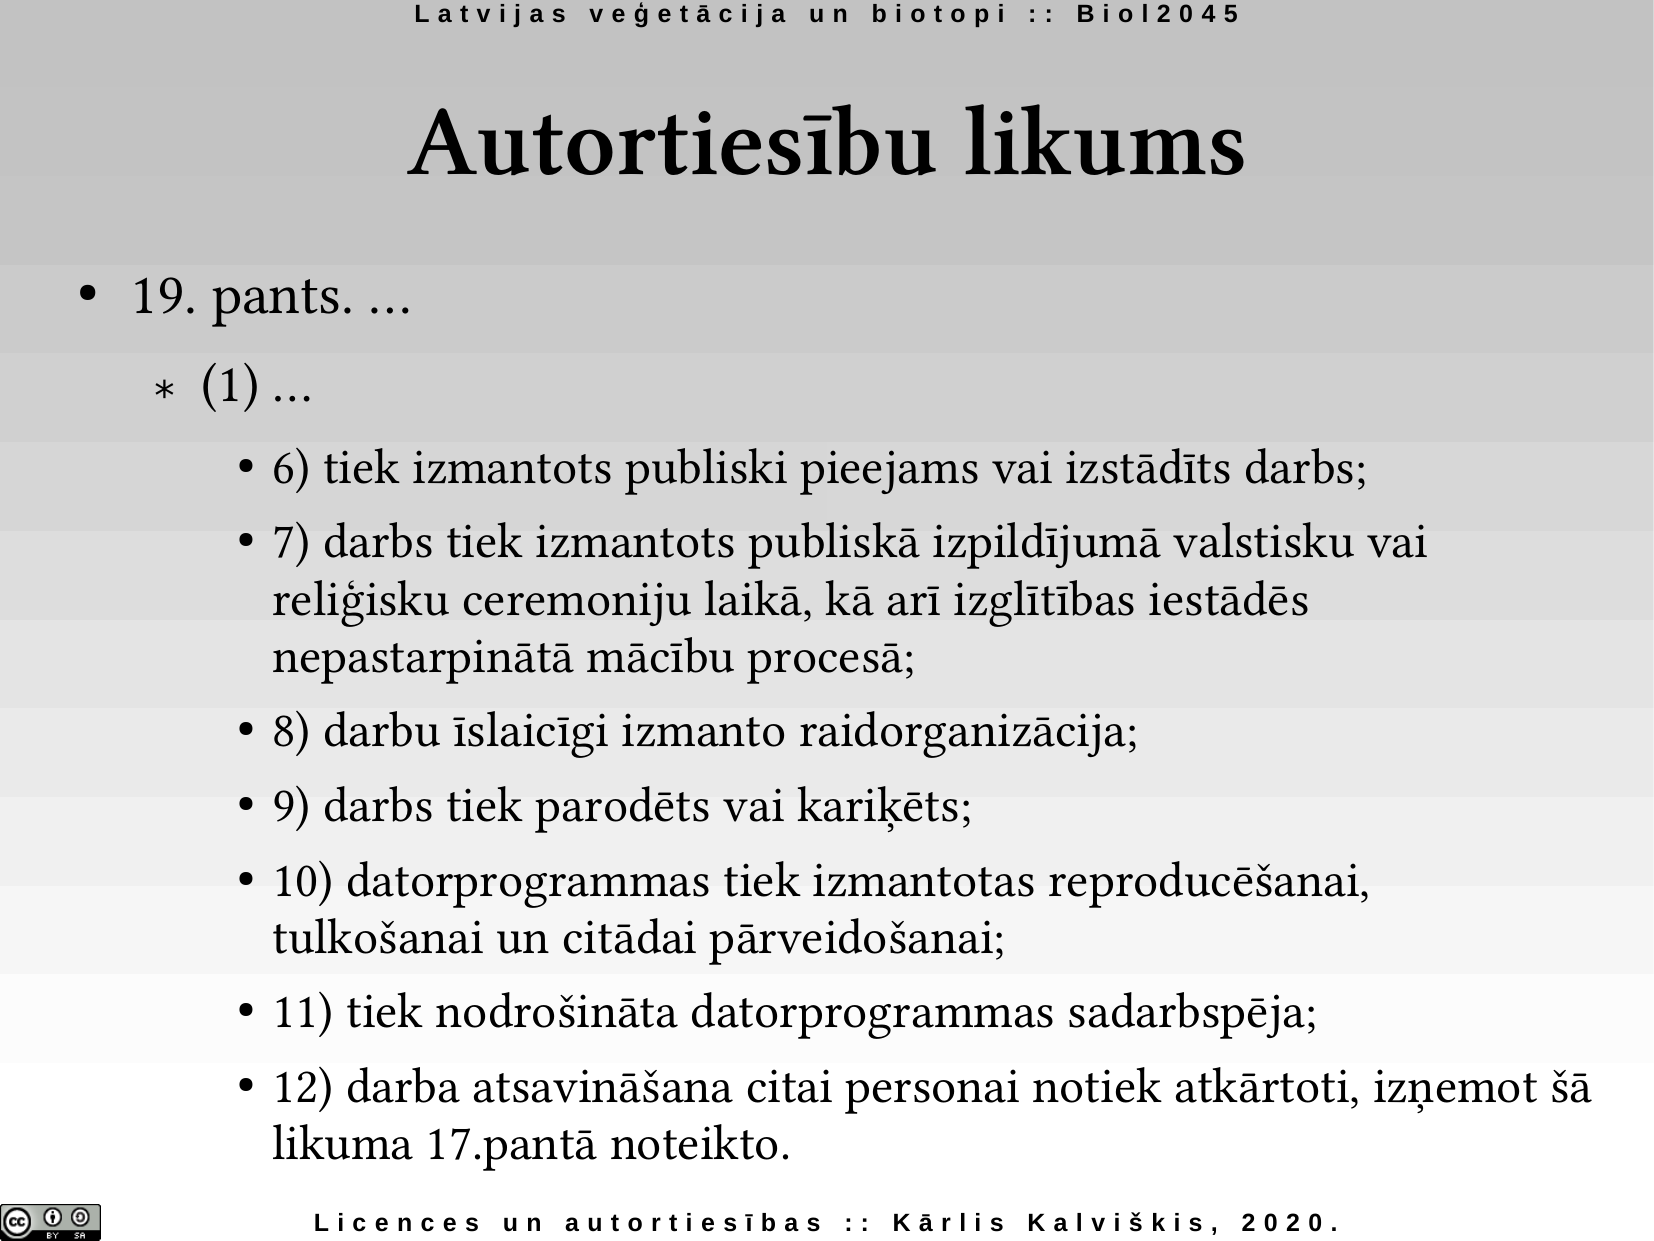

# Autortiesību likums
19. pants. ...
(1) ...
6) tiek izmantots publiski pieejams vai izstādīts darbs;
7) darbs tiek izmantots publiskā izpildījumā valstisku vai reliģisku ceremoniju laikā, kā arī izglītības iestādēs nepastarpinātā mācību procesā;
8) darbu īslaicīgi izmanto raidorganizācija;
9) darbs tiek parodēts vai kariķēts;
10) datorprogrammas tiek izmantotas reproducēšanai, tulkošanai un citādai pārveidošanai;
11) tiek nodrošināta datorprogrammas sadarbspēja;
12) darba atsavināšana citai personai notiek atkārtoti, izņemot šā likuma 17.pantā noteikto.